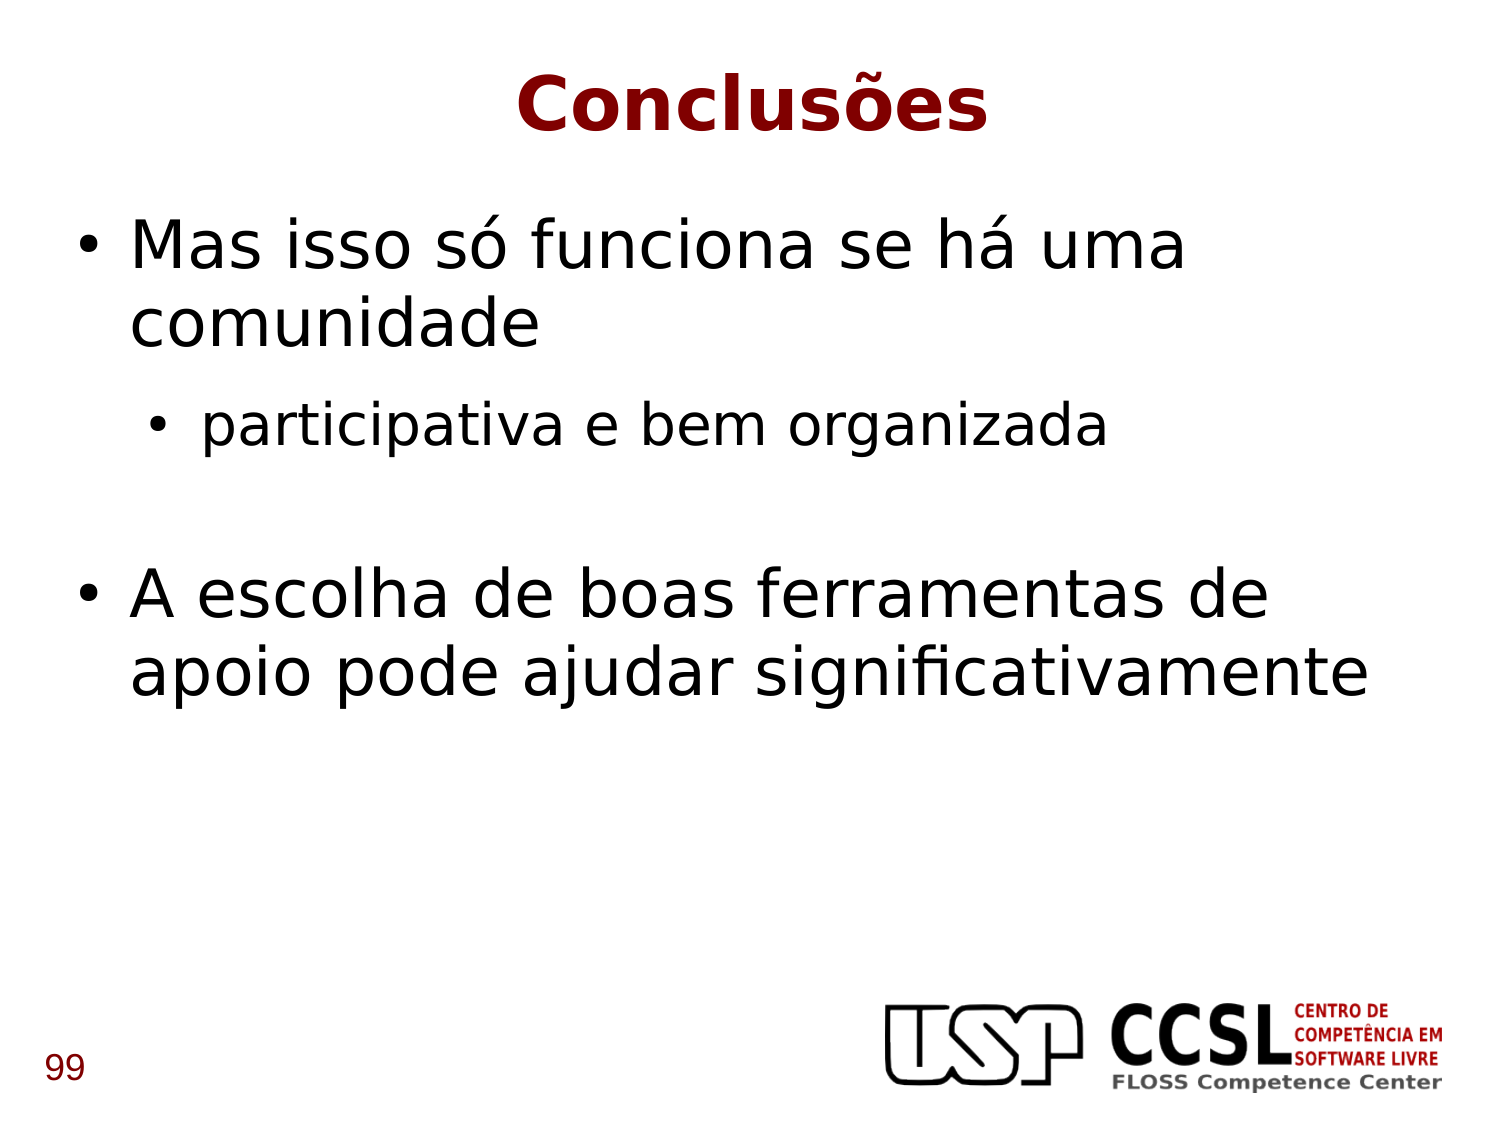

# Conclusões
Mas isso só funciona se há uma comunidade
participativa e bem organizada
A escolha de boas ferramentas de apoio pode ajudar significativamente